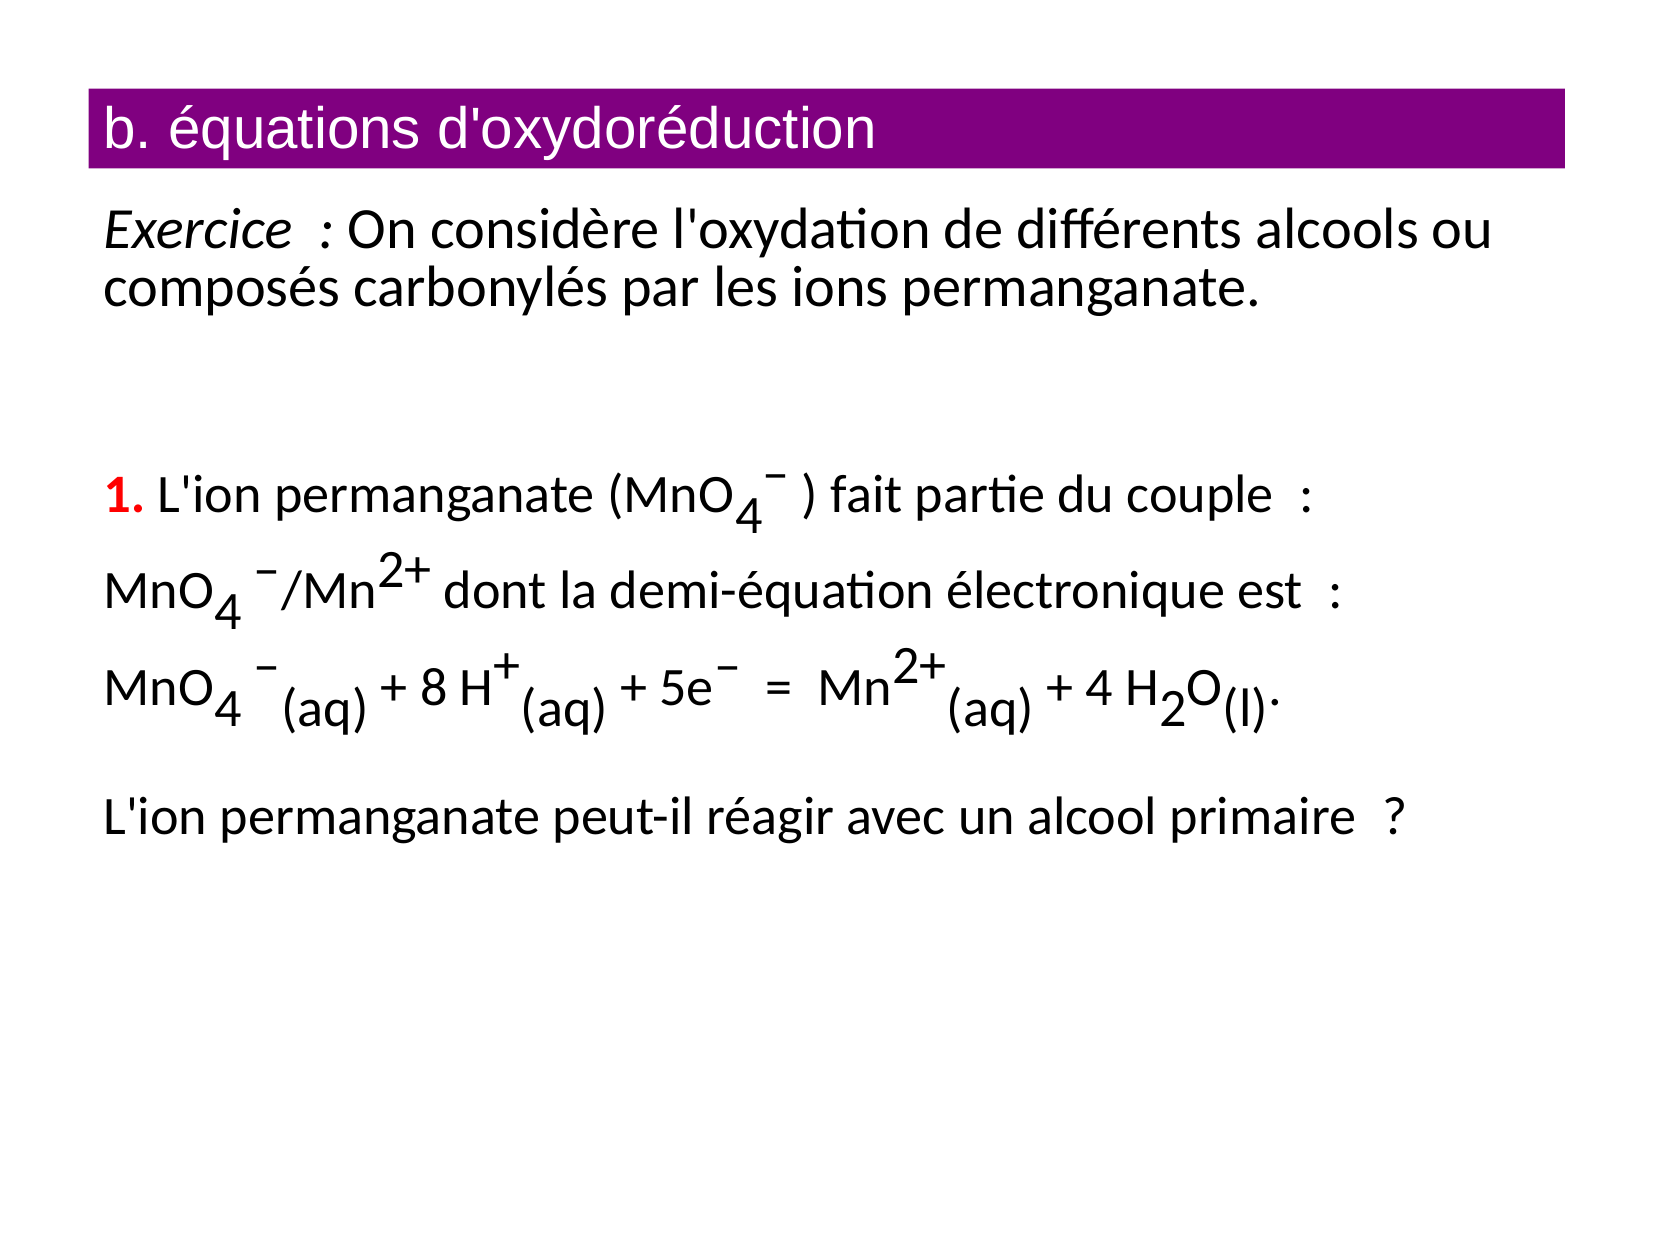

b. équations d'oxydoréduction
Exercice  : On considère l'oxydation de différents alcools ou composés carbonylés par les ions permanganate.
1. L'ion permanganate (MnO4– ) fait partie du couple  :
MnO4 –/Mn2+ dont la demi-équation électronique est  :
MnO4 –(aq) + 8 H+(aq) + 5e– = Mn2+(aq) + 4 H2O(l).
L'ion permanganate peut-il réagir avec un alcool primaire  ?